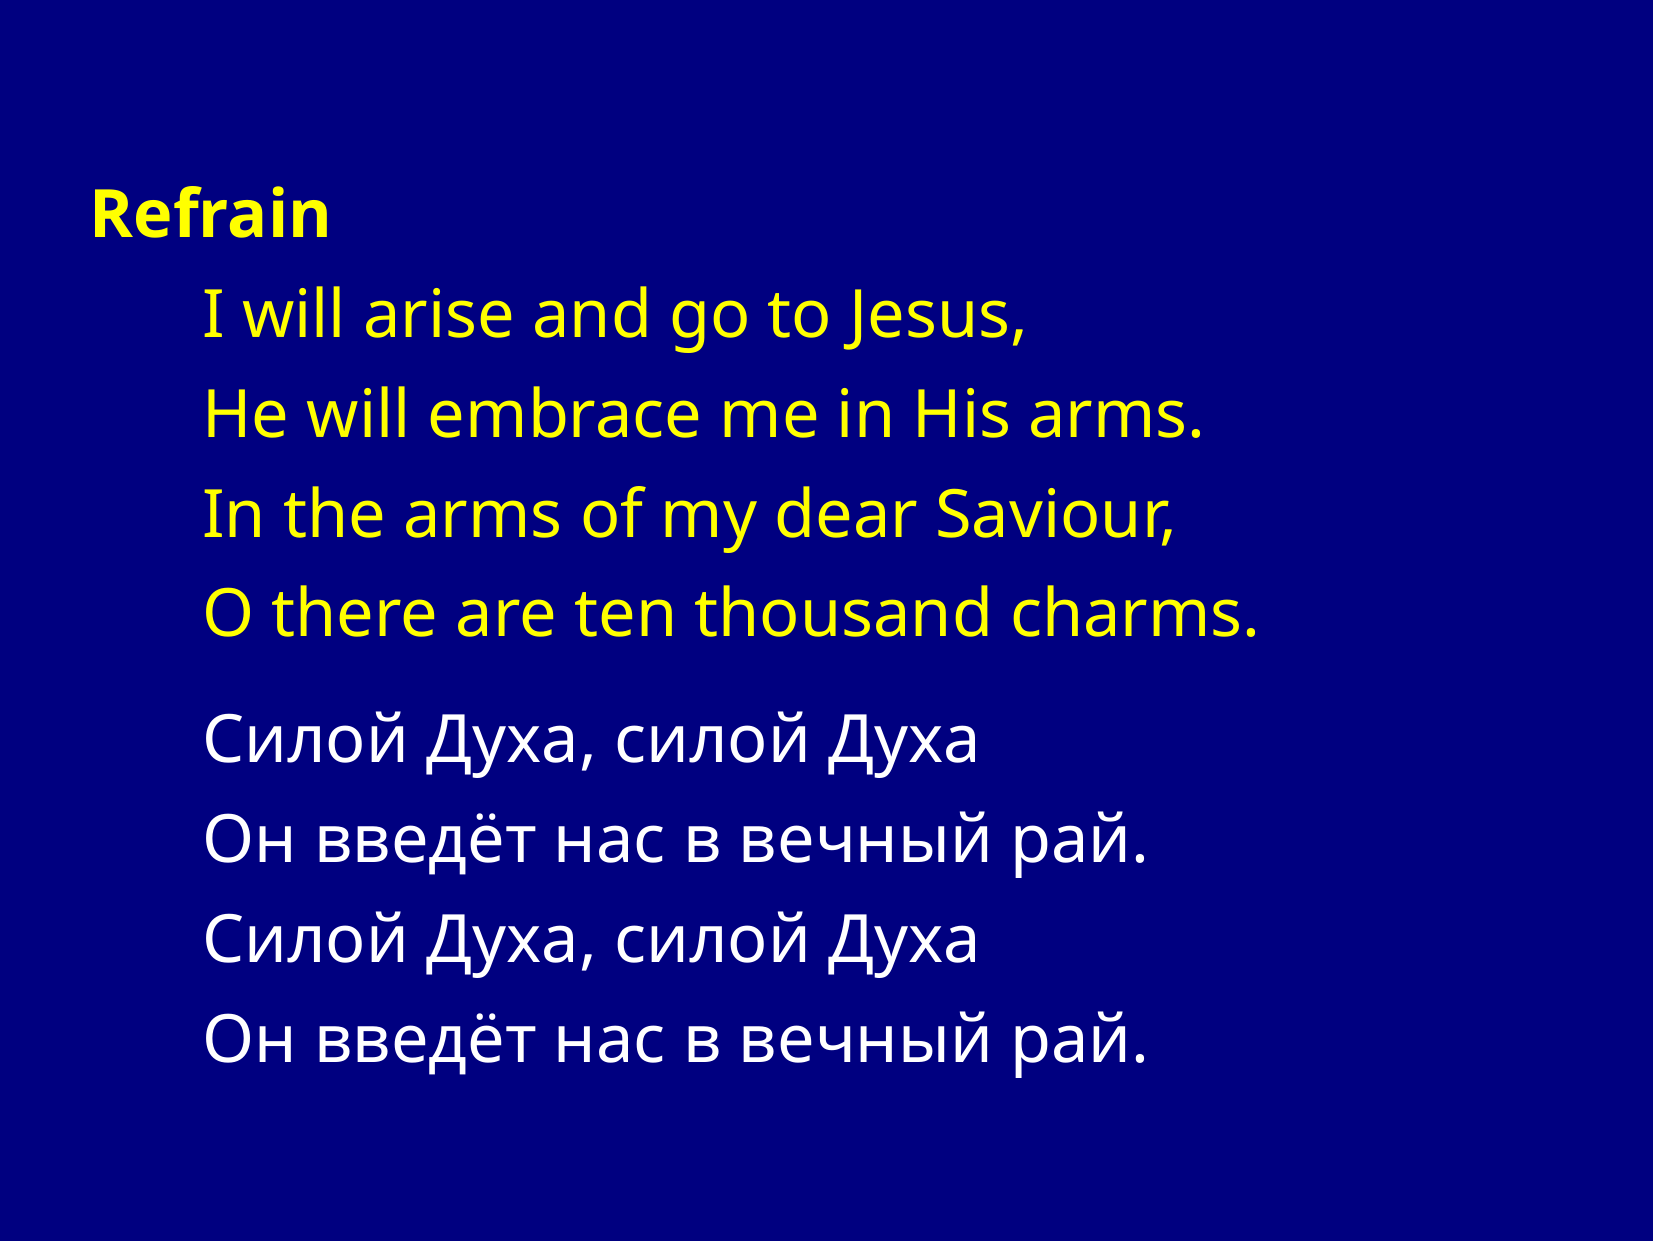

Refrain
	I will arise and go to Jesus,
	He will embrace me in His arms.
	In the arms of my dear Saviour,
	O there are ten thousand charms.
	Силой Духа, силой Духа
	Он введёт нас в вечный рай.
	Силой Духа, силой Духа
	Он введёт нас в вечный рай.